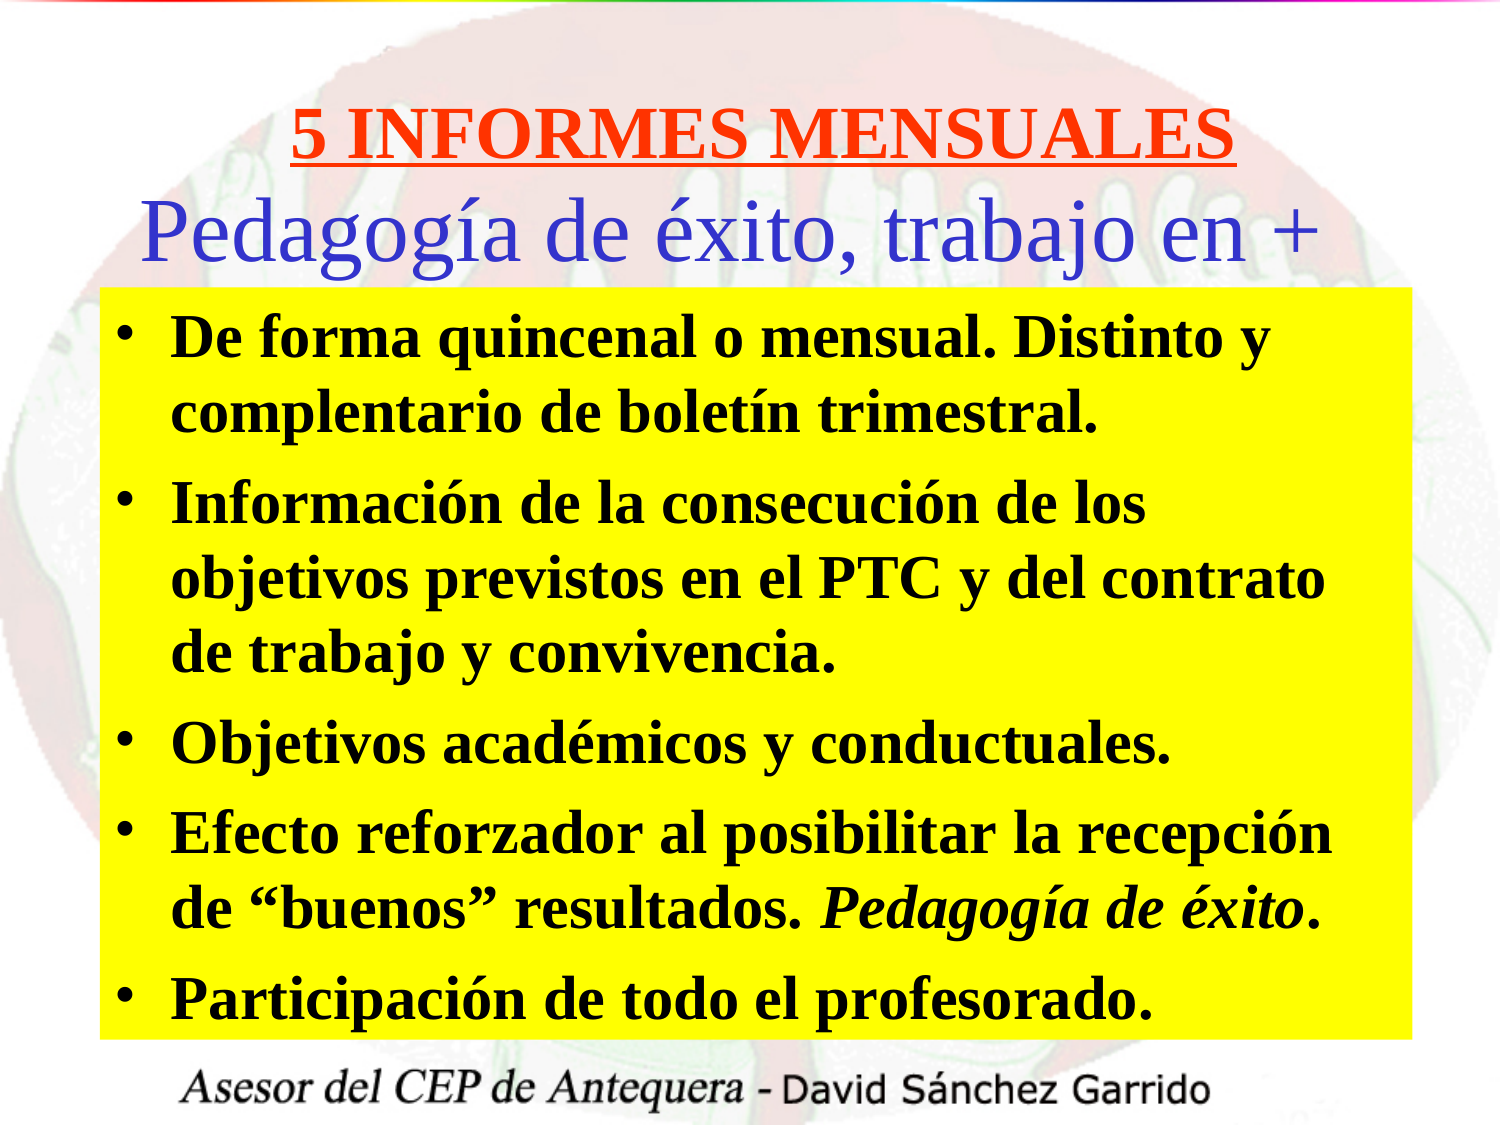

5 INFORMES MENSUALES
Pedagogía de éxito, trabajo en +
De forma quincenal o mensual. Distinto y complentario de boletín trimestral.
Información de la consecución de los objetivos previstos en el PTC y del contrato de trabajo y convivencia.
Objetivos académicos y conductuales.
Efecto reforzador al posibilitar la recepción de “buenos” resultados. Pedagogía de éxito.
Participación de todo el profesorado.